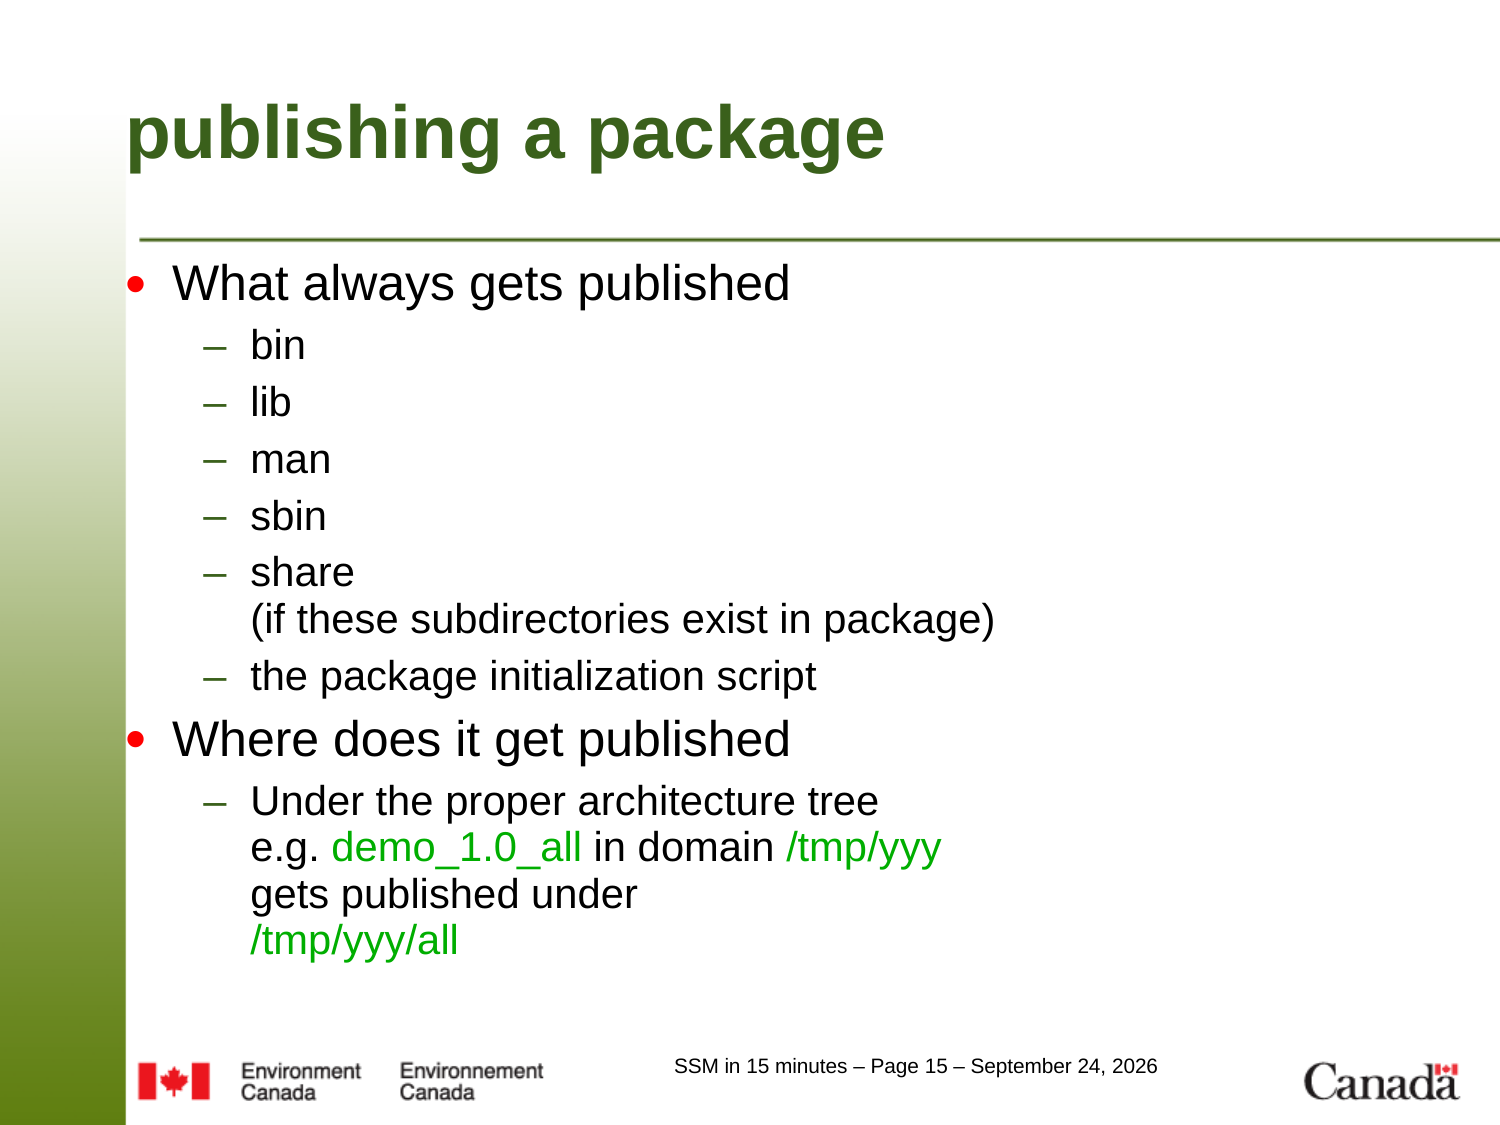

# publishing a package
What always gets published
bin
lib
man
sbin
share
(if these subdirectories exist in package)
the package initialization script
Where does it get published
Under the proper architecture tree
e.g. demo_1.0_all in domain /tmp/yyy
gets published under
/tmp/yyy/all